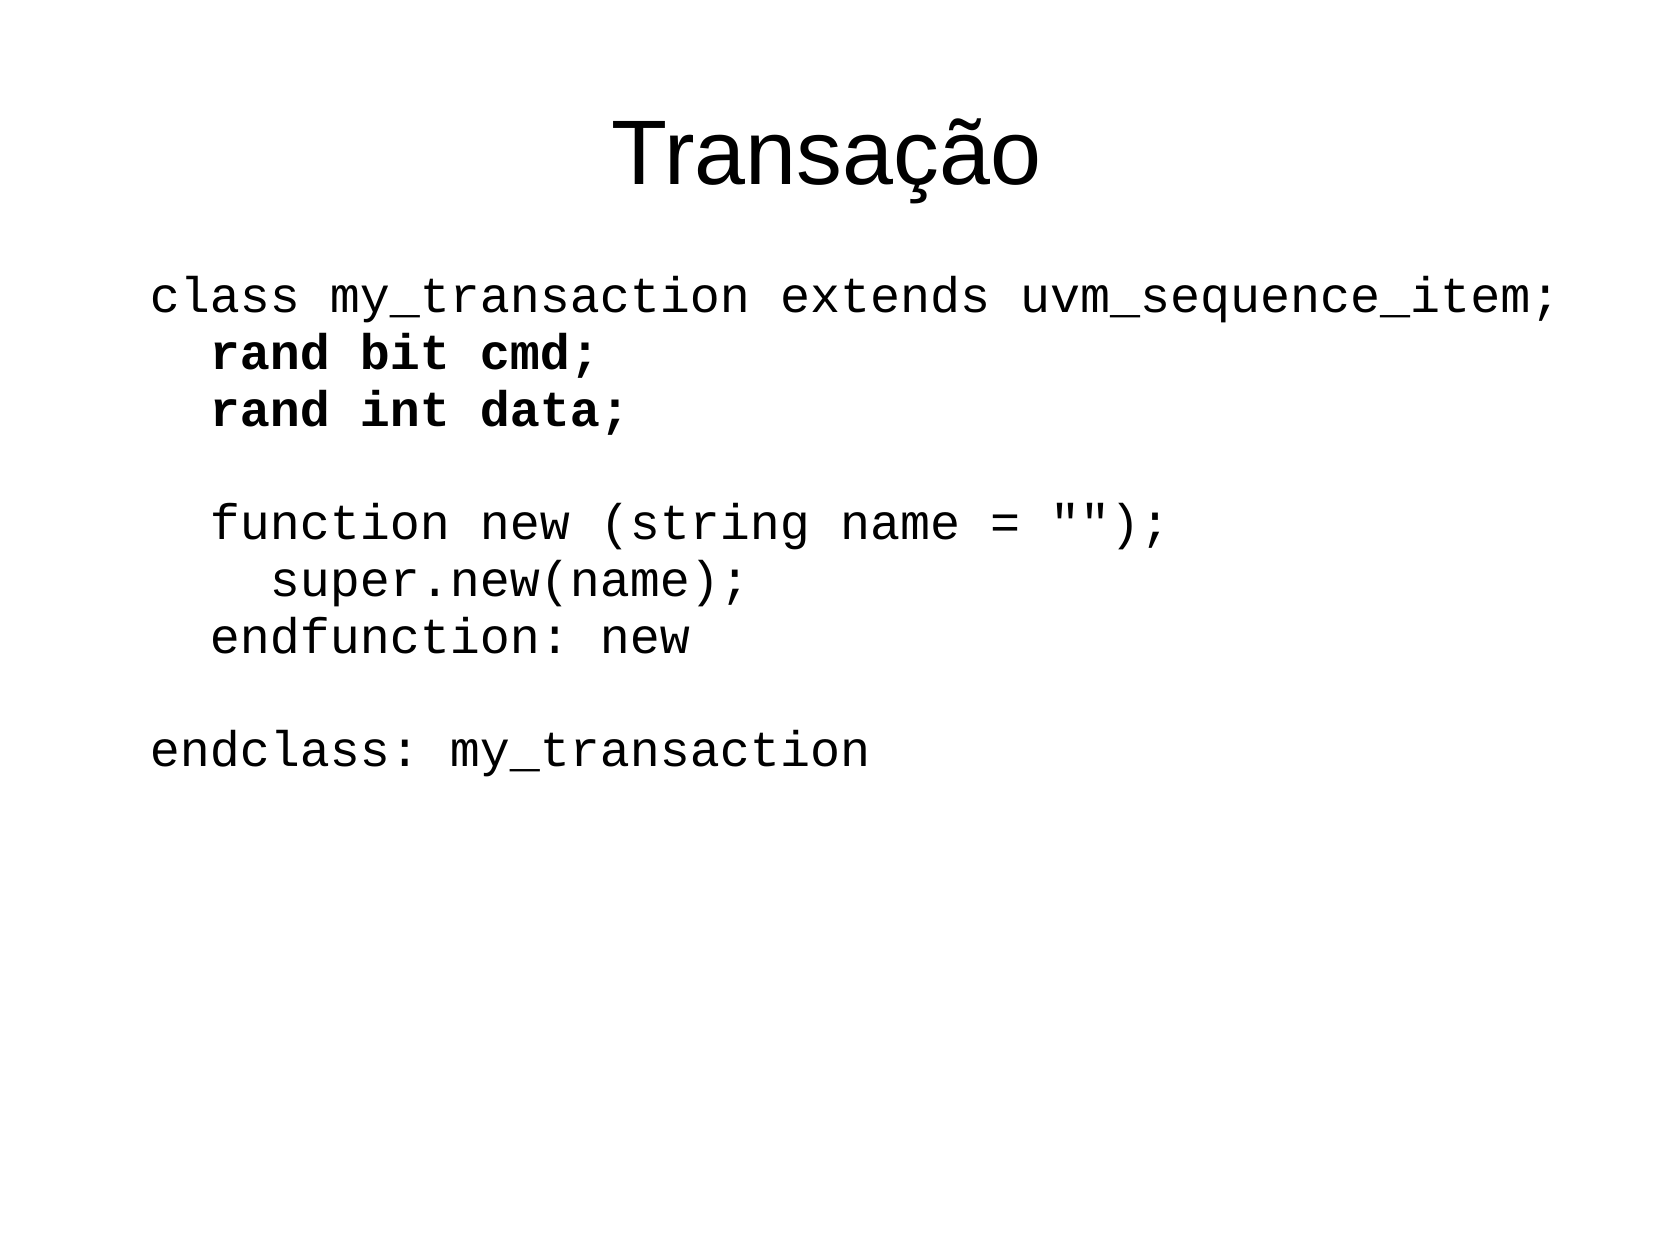

# Transação
class my_transaction extends uvm_sequence_item;
 rand bit cmd;
 rand int data;
 function new (string name = "");
 super.new(name);
 endfunction: new
endclass: my_transaction